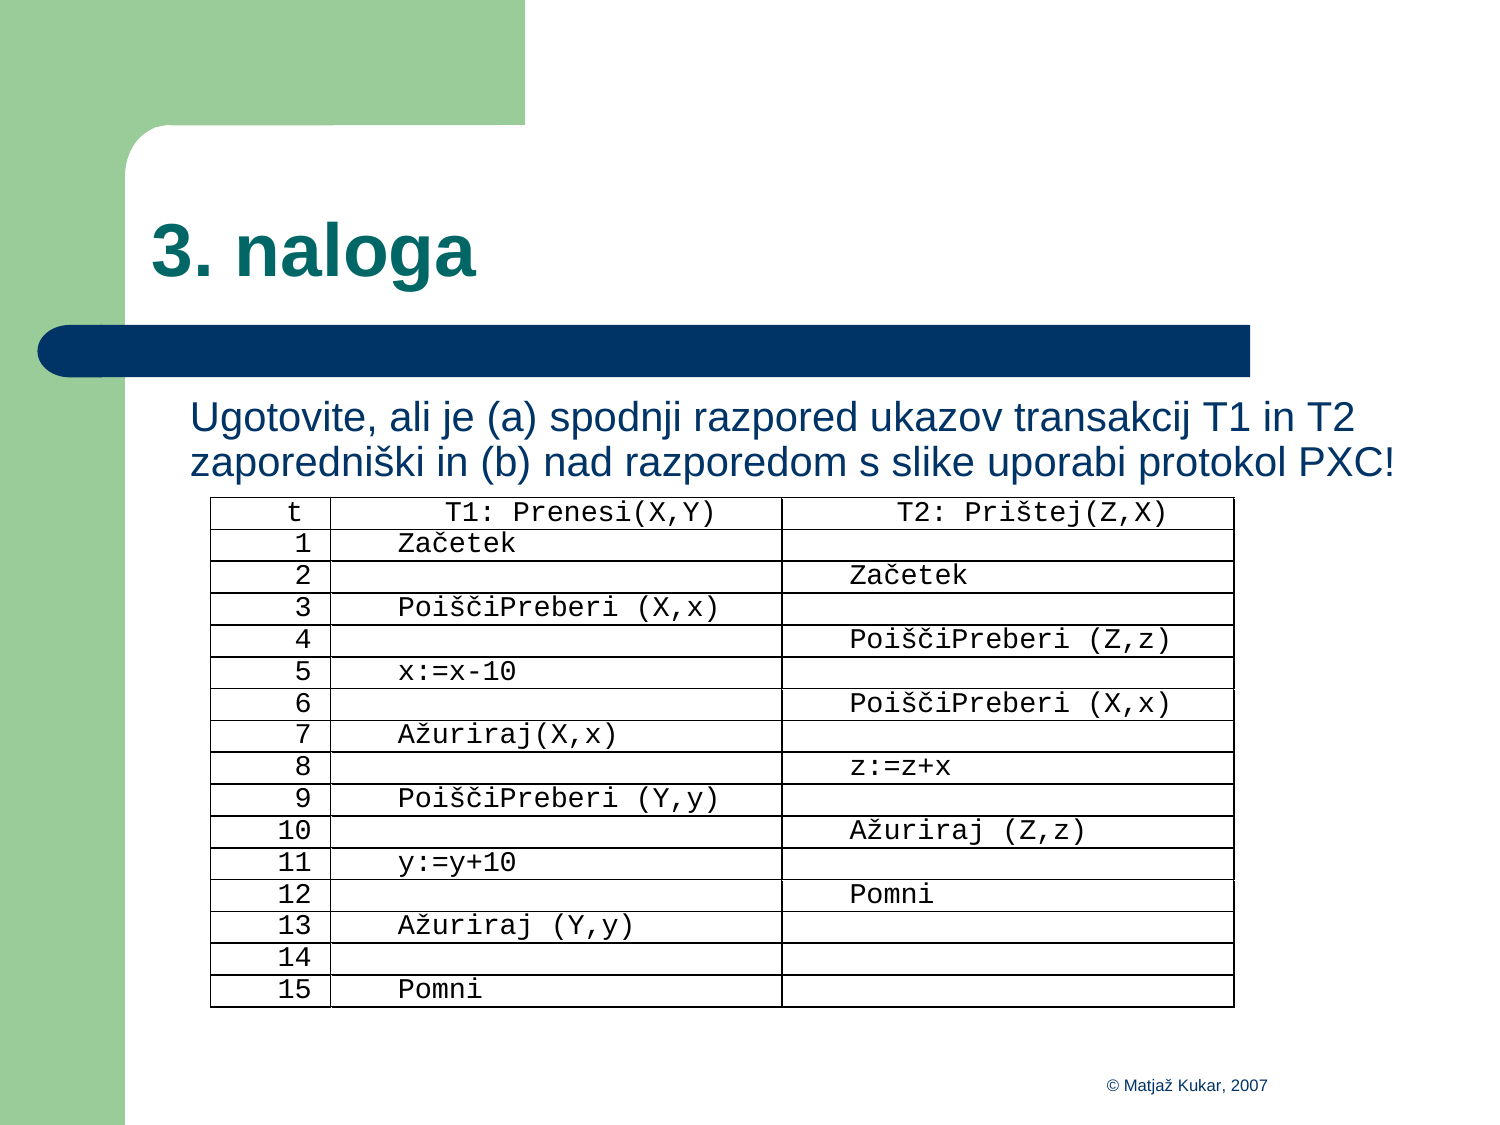

# 3. naloga
Ugotovite, ali je (a) spodnji razpored ukazov transakcij T1 in T2 zaporedniški in (b) nad razporedom s slike uporabi protokol PXC!
© Matjaž Kukar, 2007